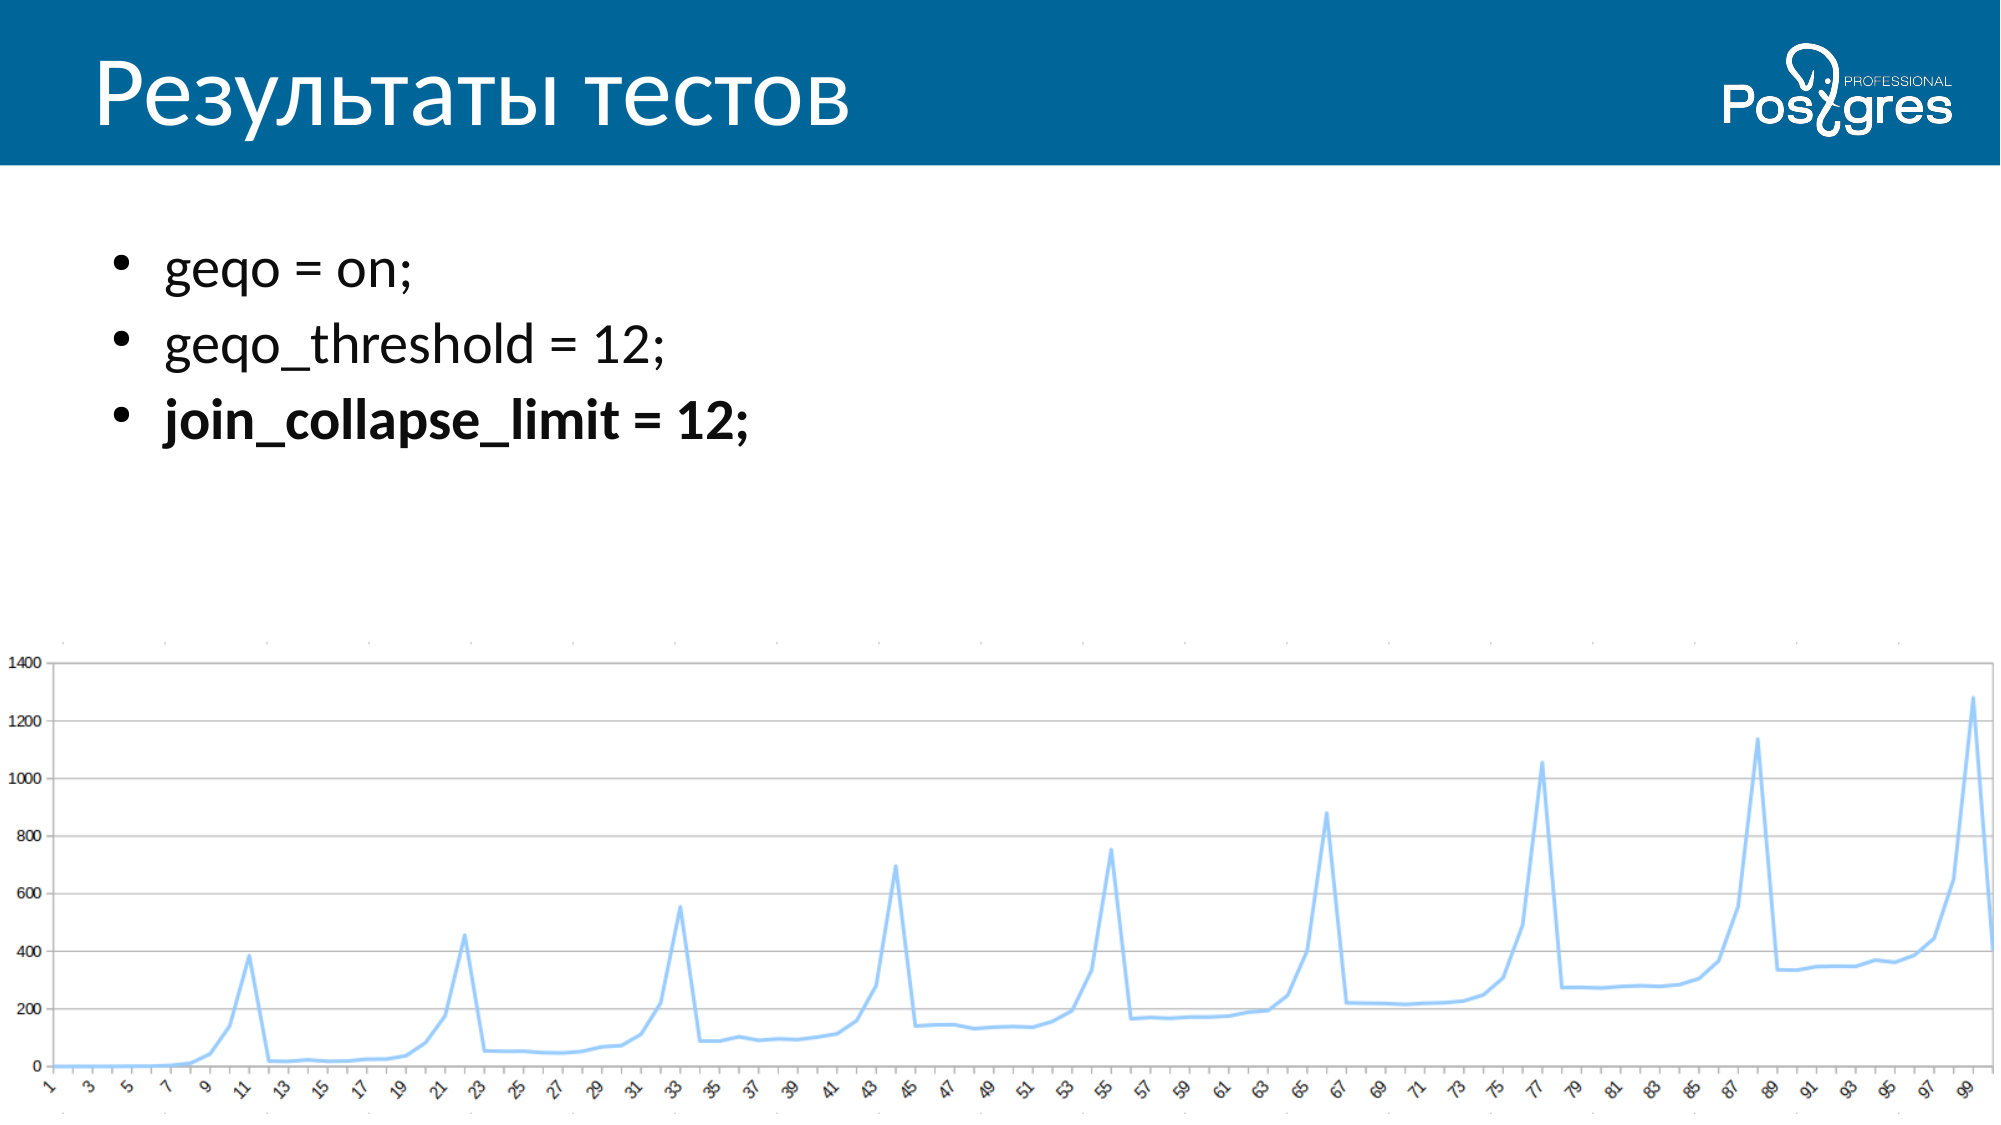

# Результаты тестов
geqo = on;
geqo_threshold = 12;
join_collapse_limit = 12;